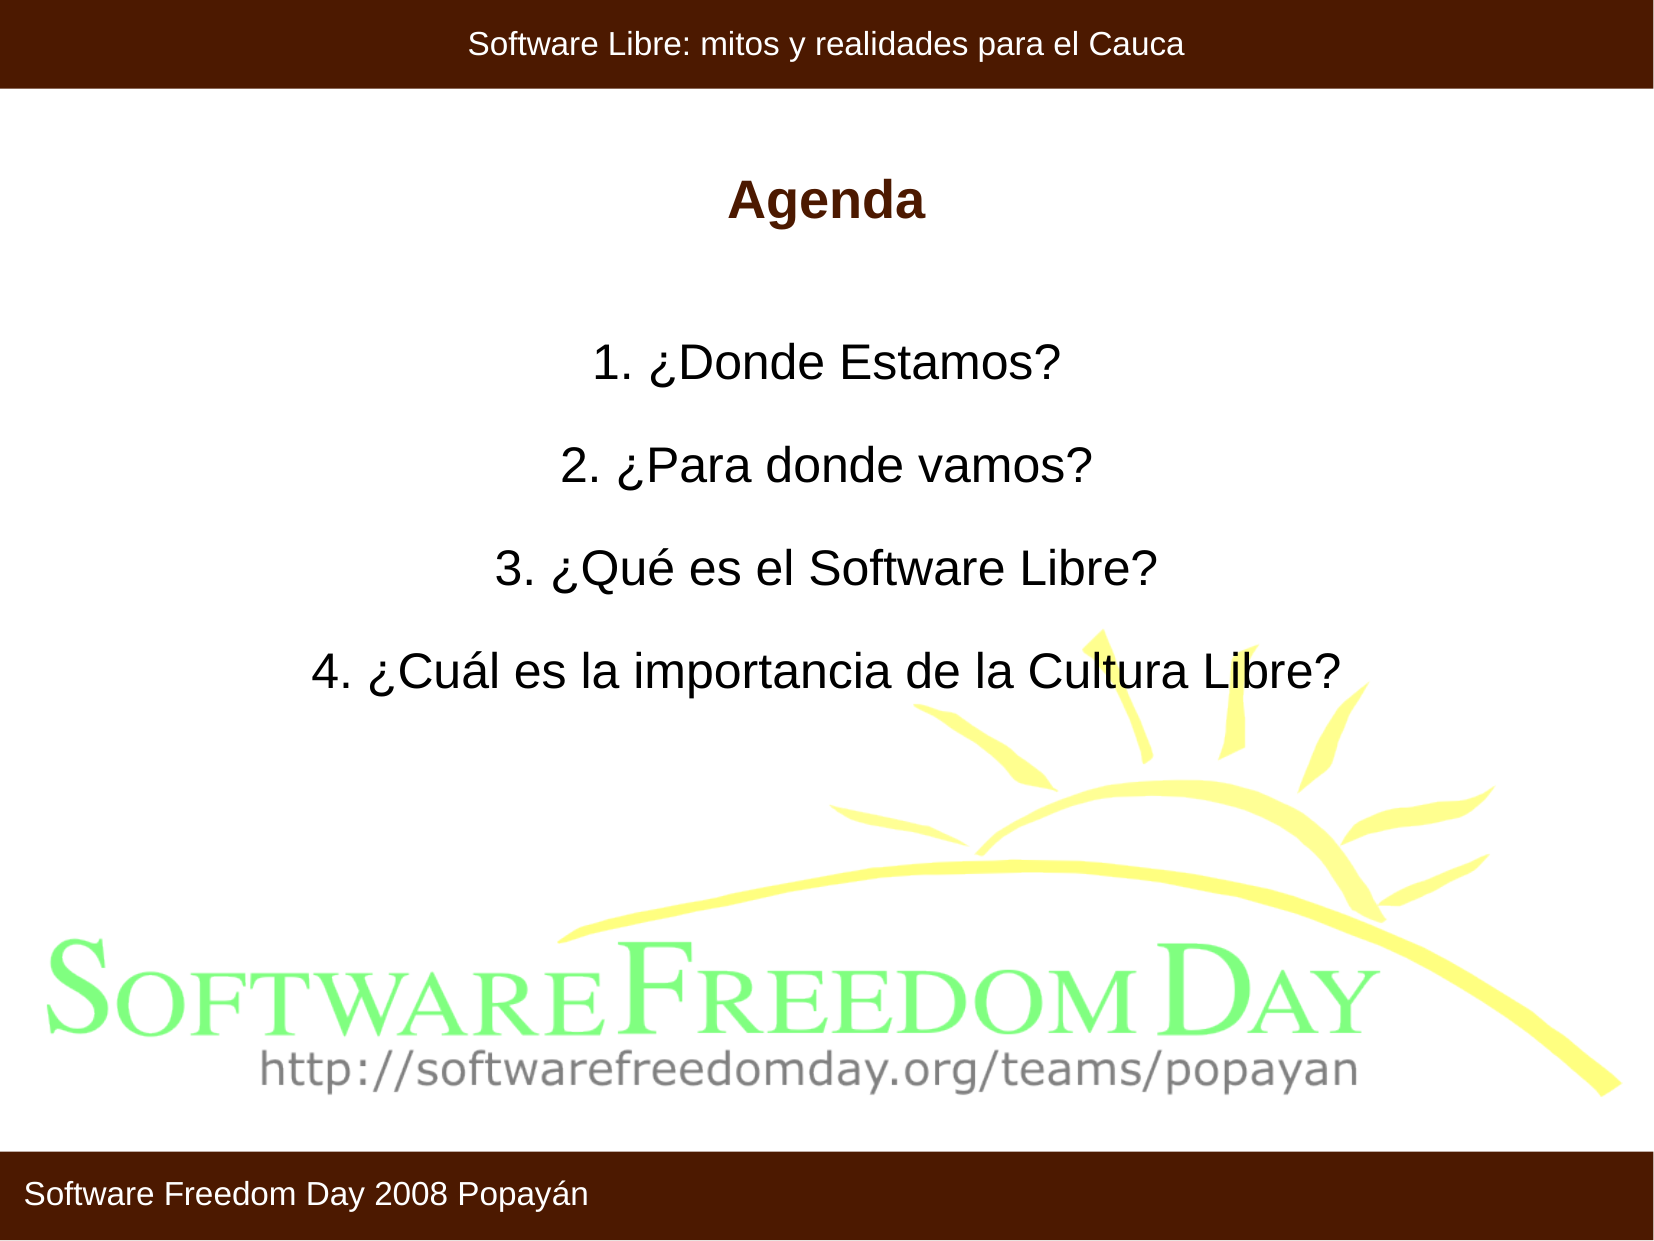

# Agenda
1. ¿Donde Estamos?
2. ¿Para donde vamos?
3. ¿Qué es el Software Libre?
4. ¿Cuál es la importancia de la Cultura Libre?